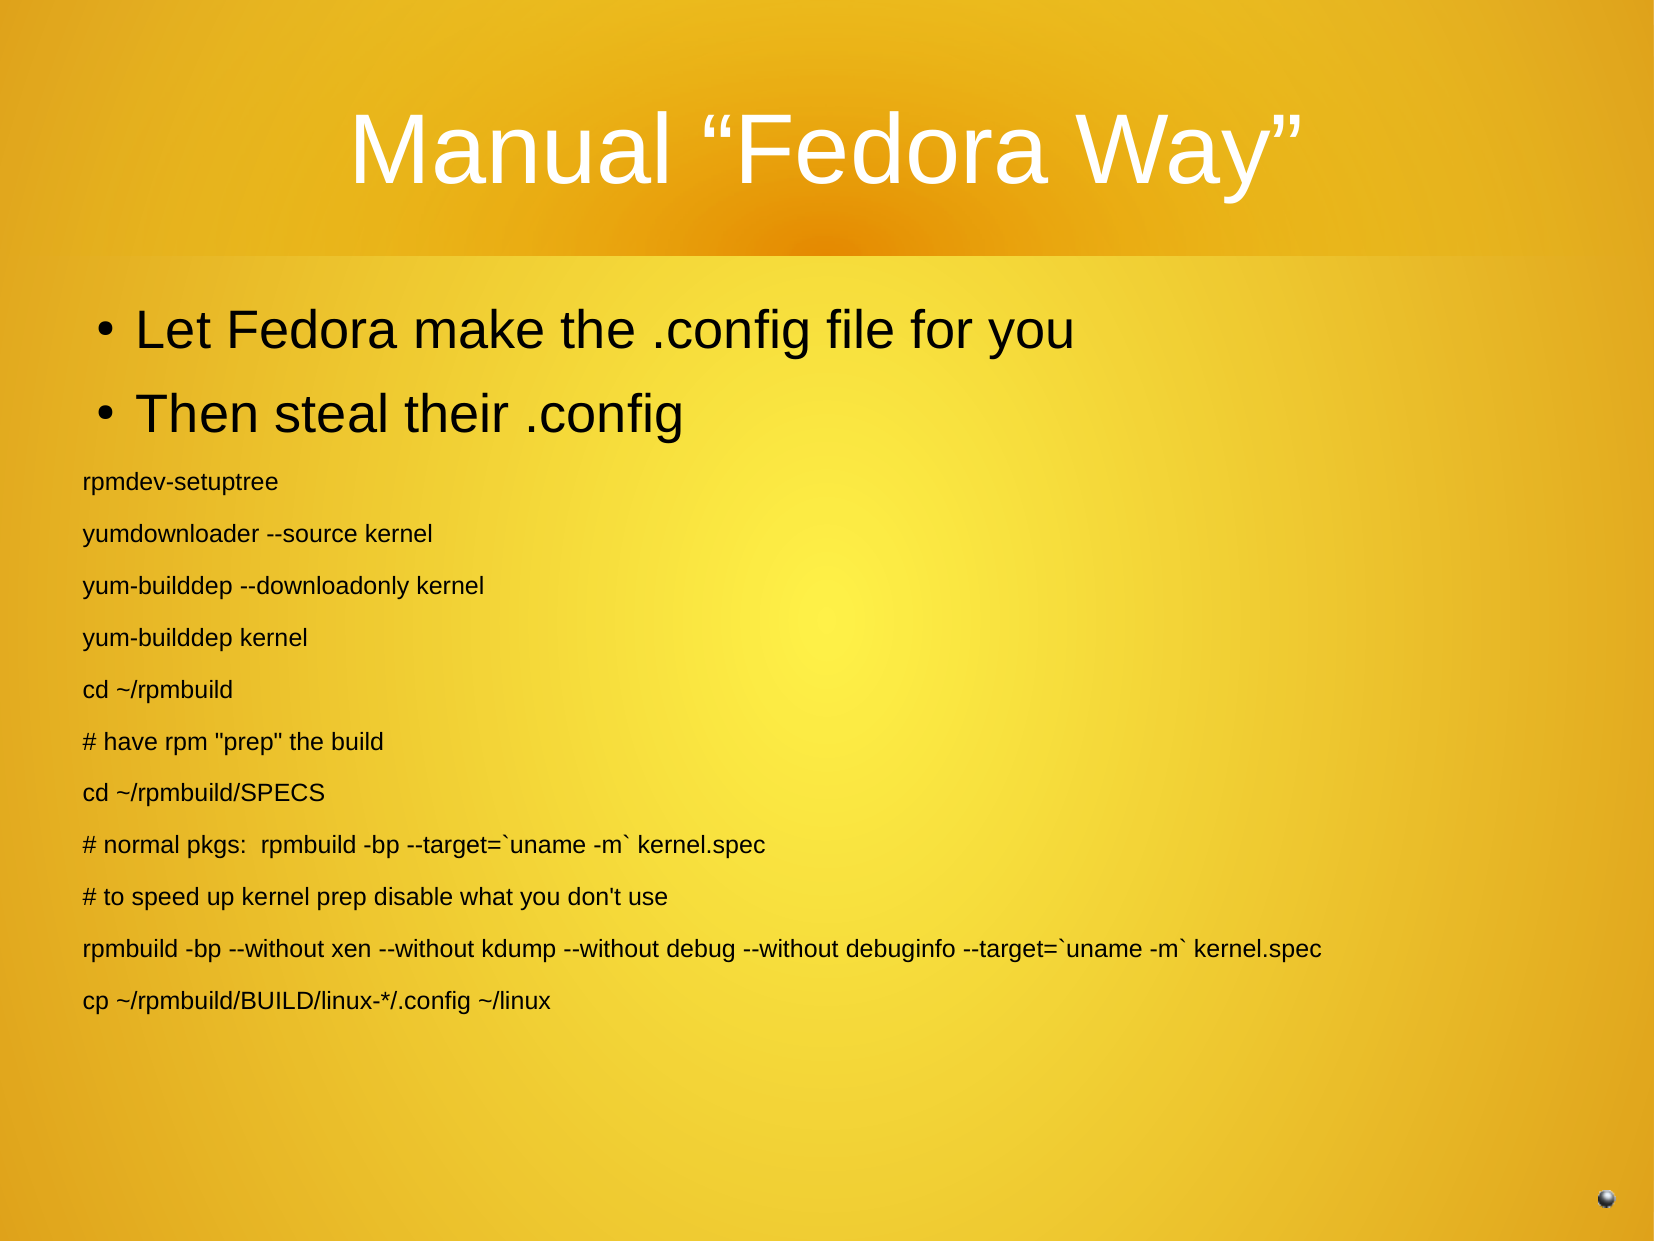

# Manual “Fedora Way”
Let Fedora make the .config file for you
Then steal their .config
rpmdev-setuptree
yumdownloader --source kernel
yum-builddep --downloadonly kernel
yum-builddep kernel
cd ~/rpmbuild
# have rpm "prep" the build
cd ~/rpmbuild/SPECS
# normal pkgs: rpmbuild -bp --target=`uname -m` kernel.spec
# to speed up kernel prep disable what you don't use
rpmbuild -bp --without xen --without kdump --without debug --without debuginfo --target=`uname -m` kernel.spec
cp ~/rpmbuild/BUILD/linux-*/.config ~/linux